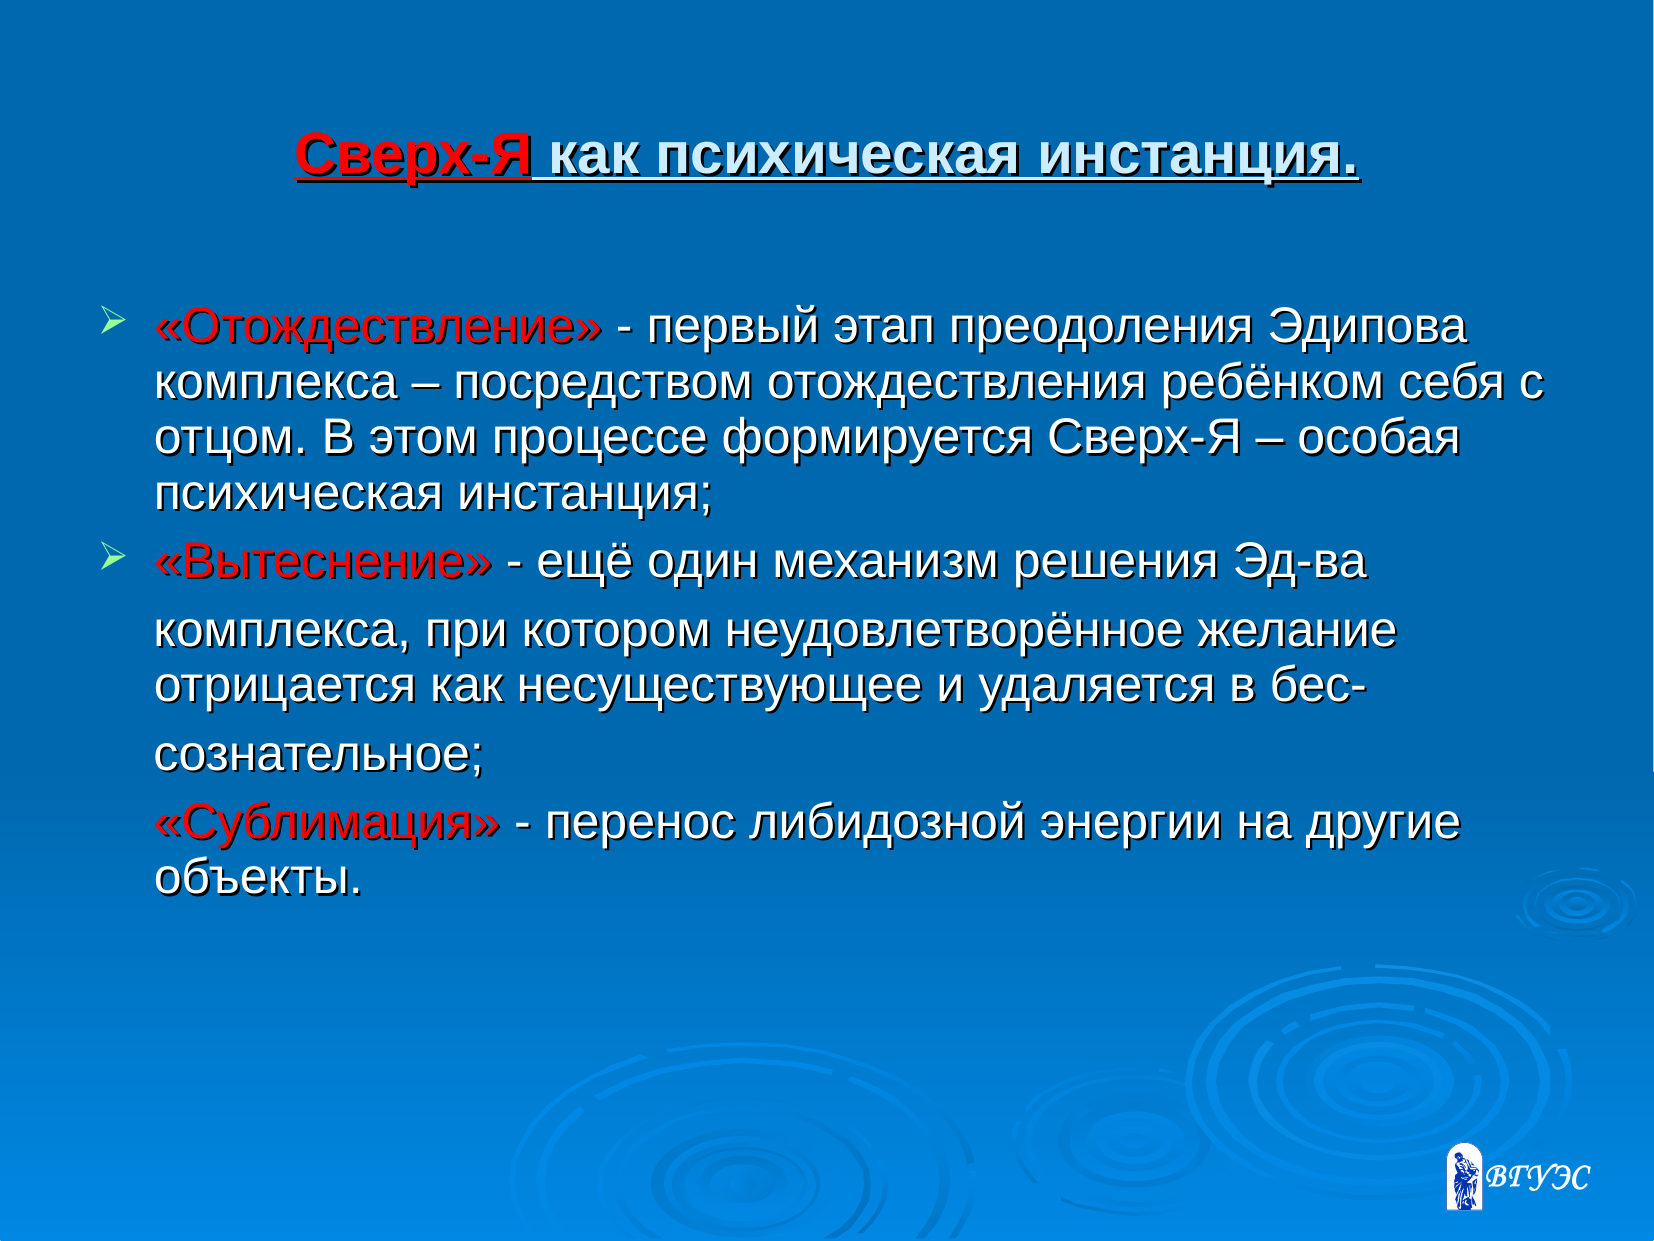

# Сверх-Я как психическая инстанция.
«Отождествление» - первый этап преодоления Эдипова комплекса – посредством отождествления ребёнком себя с отцом. В этом процессе формируется Сверх-Я – особая психическая инстанция;
«Вытеснение» - ещё один механизм решения Эд-ва
 комплекса, при котором неудовлетворённое желание отрицается как несуществующее и удаляется в бес-
 сознательное;
 «Сублимация» - перенос либидозной энергии на другие объекты.